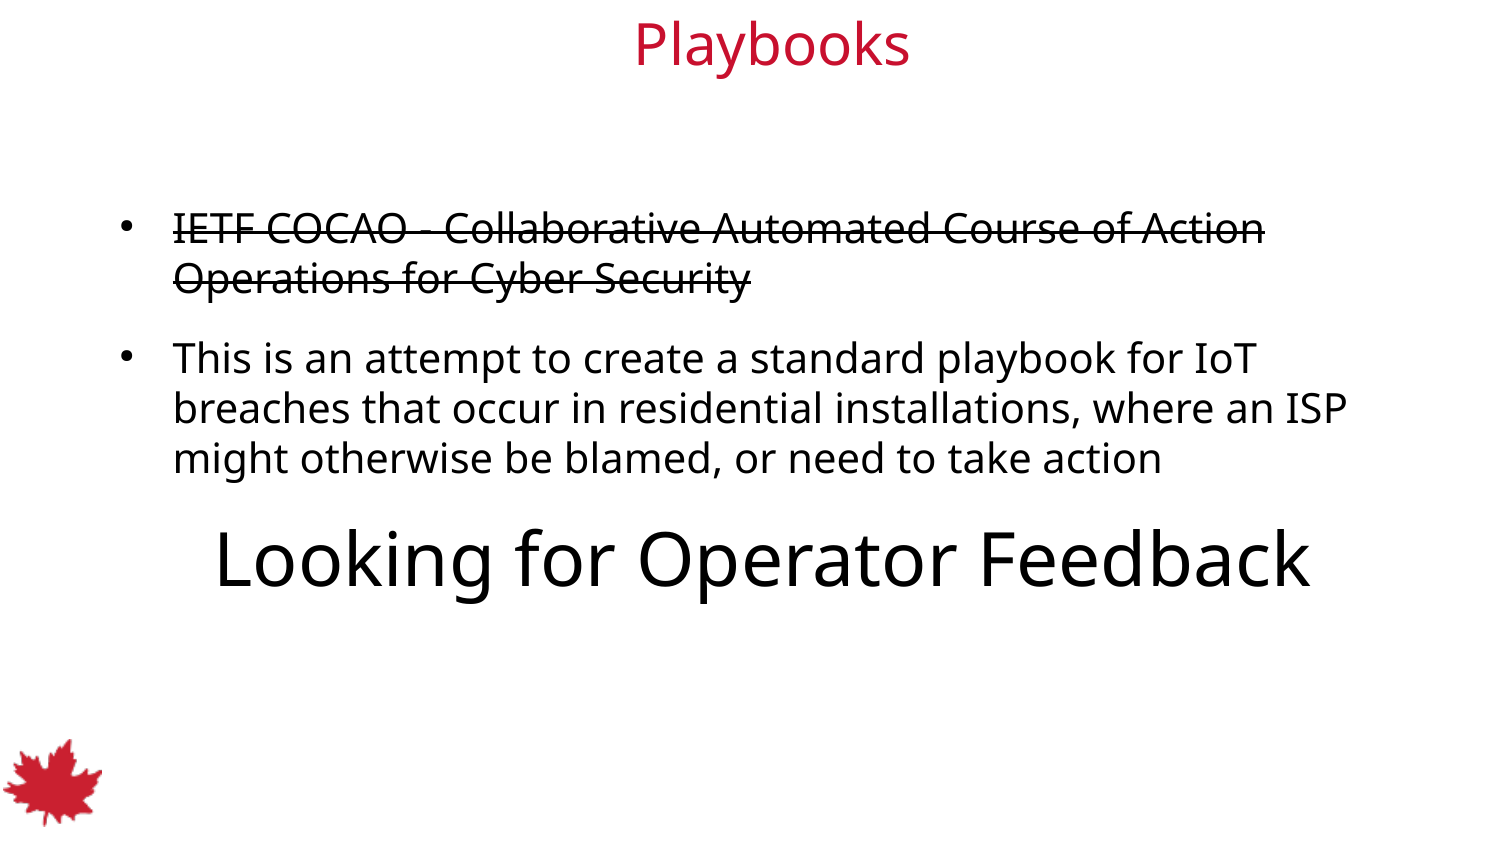

# Playbooks
IETF COCAO - Collaborative Automated Course of Action Operations for Cyber Security
This is an attempt to create a standard playbook for IoT breaches that occur in residential installations, where an ISP might otherwise be blamed, or need to take action
Looking for Operator Feedback